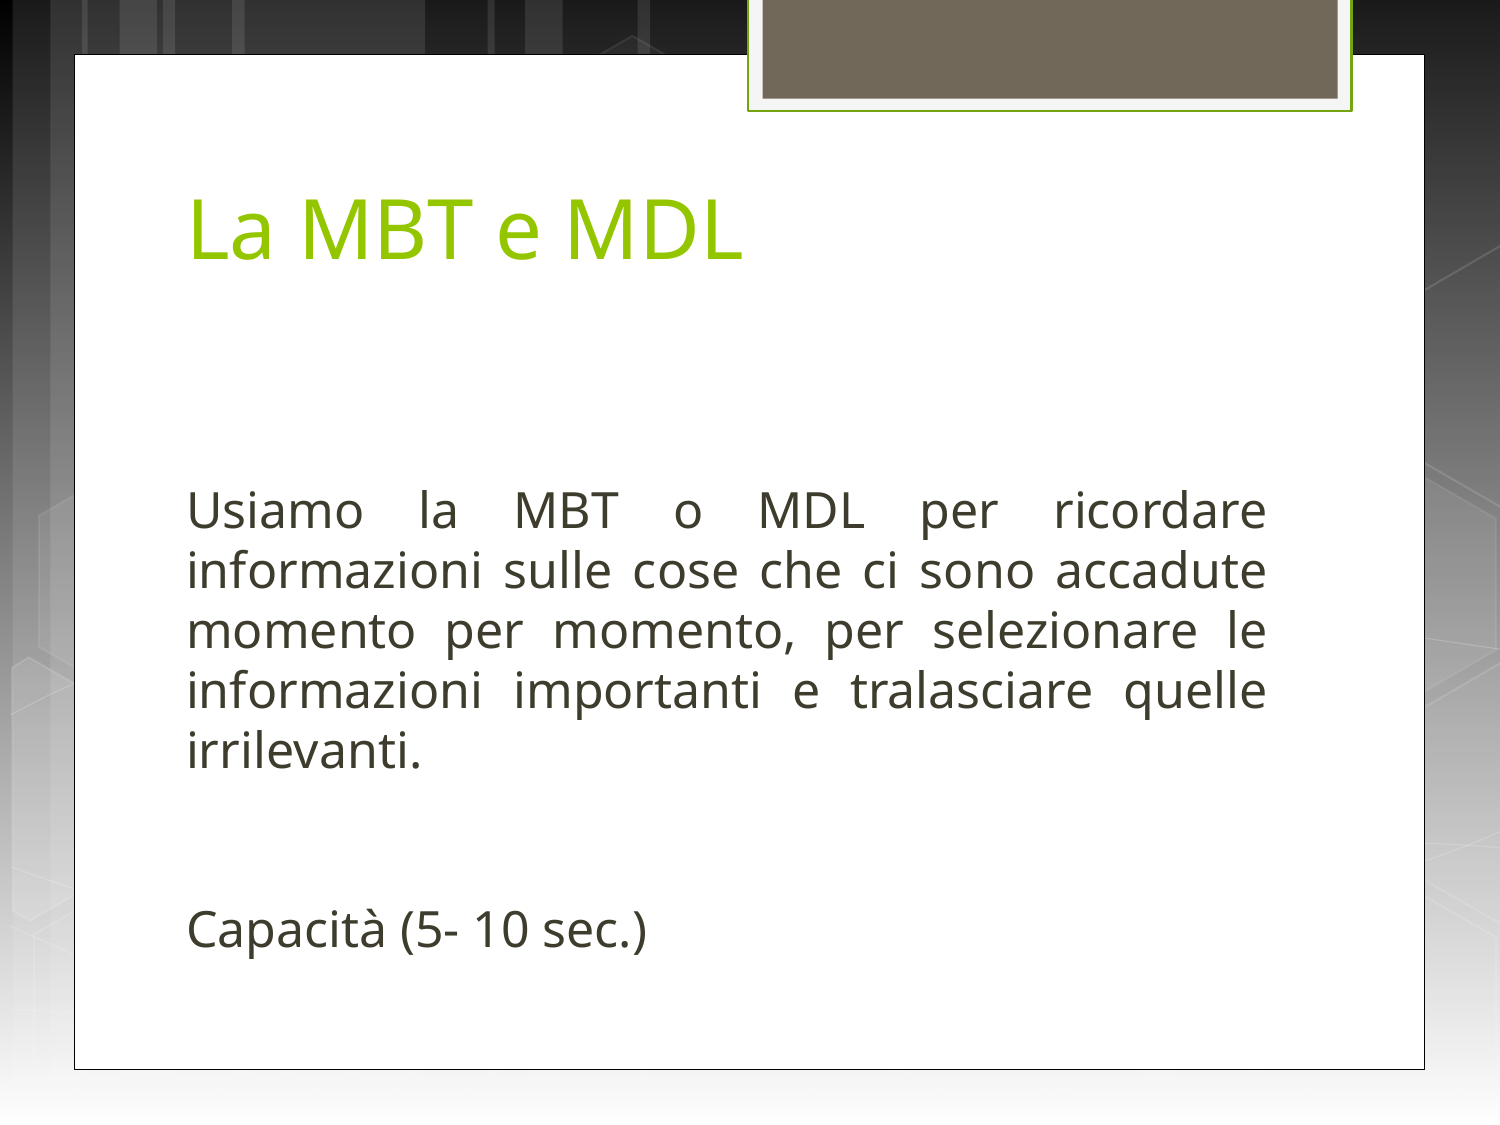

# La MBT e MDL
Usiamo la MBT o MDL per ricordare informazioni sulle cose che ci sono accadute momento per momento, per selezionare le informazioni importanti e tralasciare quelle irrilevanti.
Capacità (5- 10 sec.)